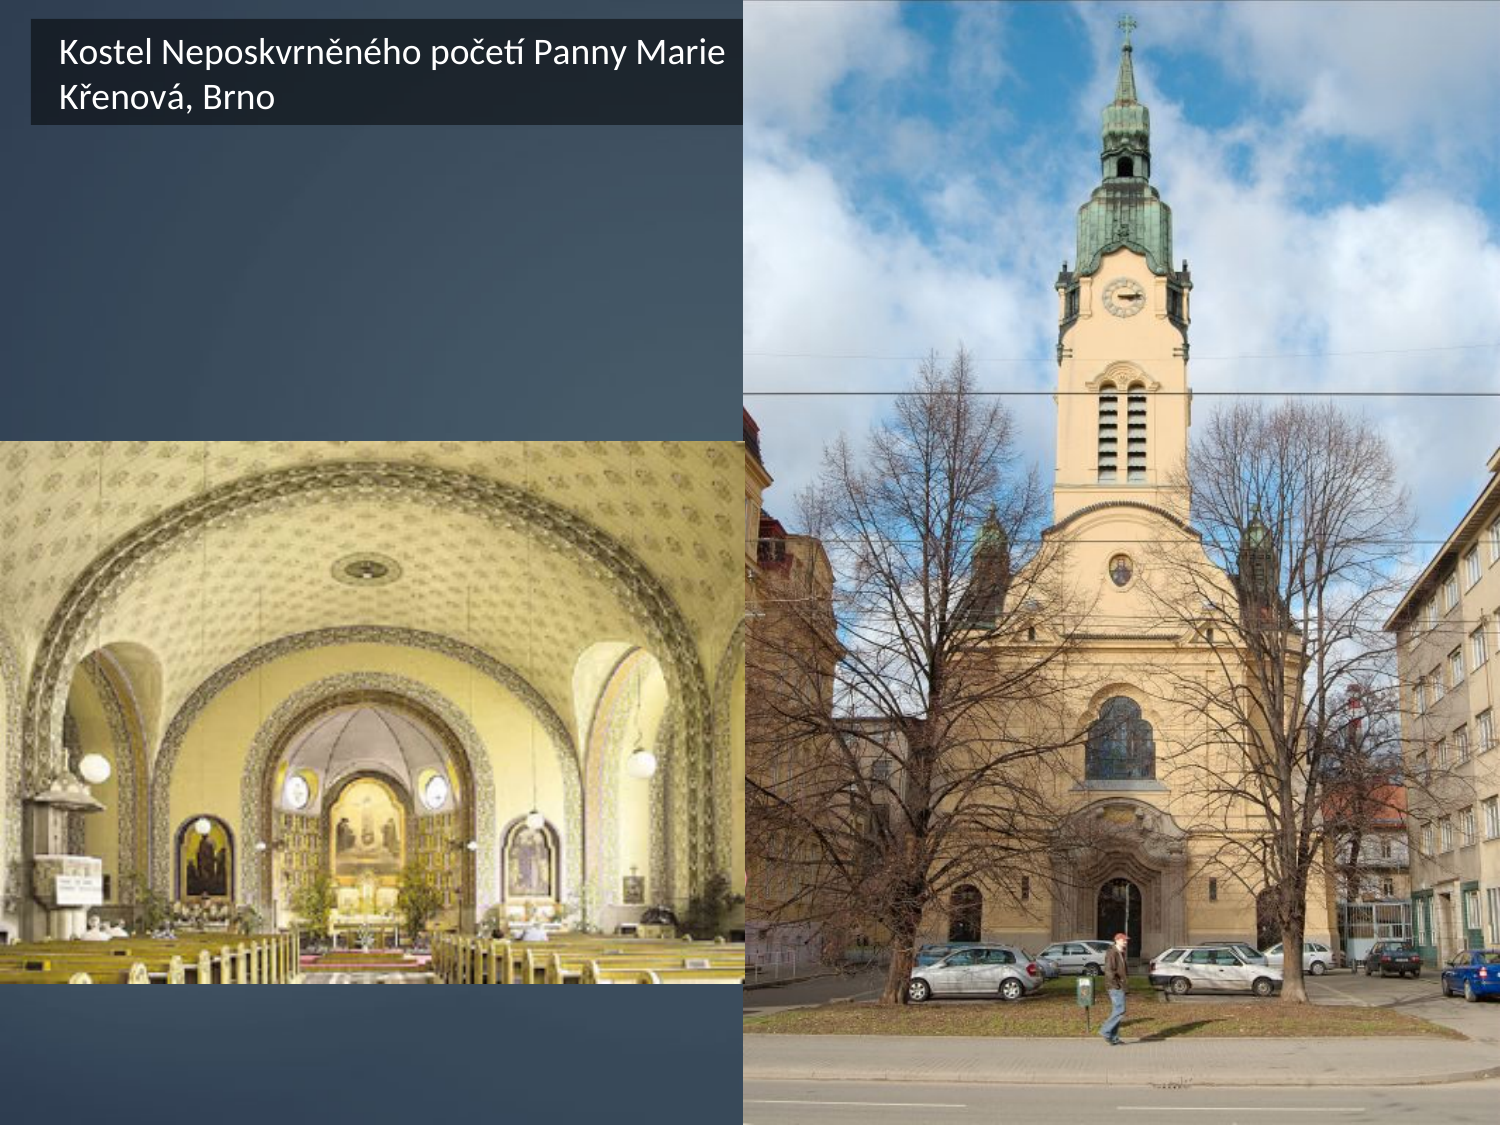

Kostel Neposkvrněného početí Panny Marie
Křenová, Brno